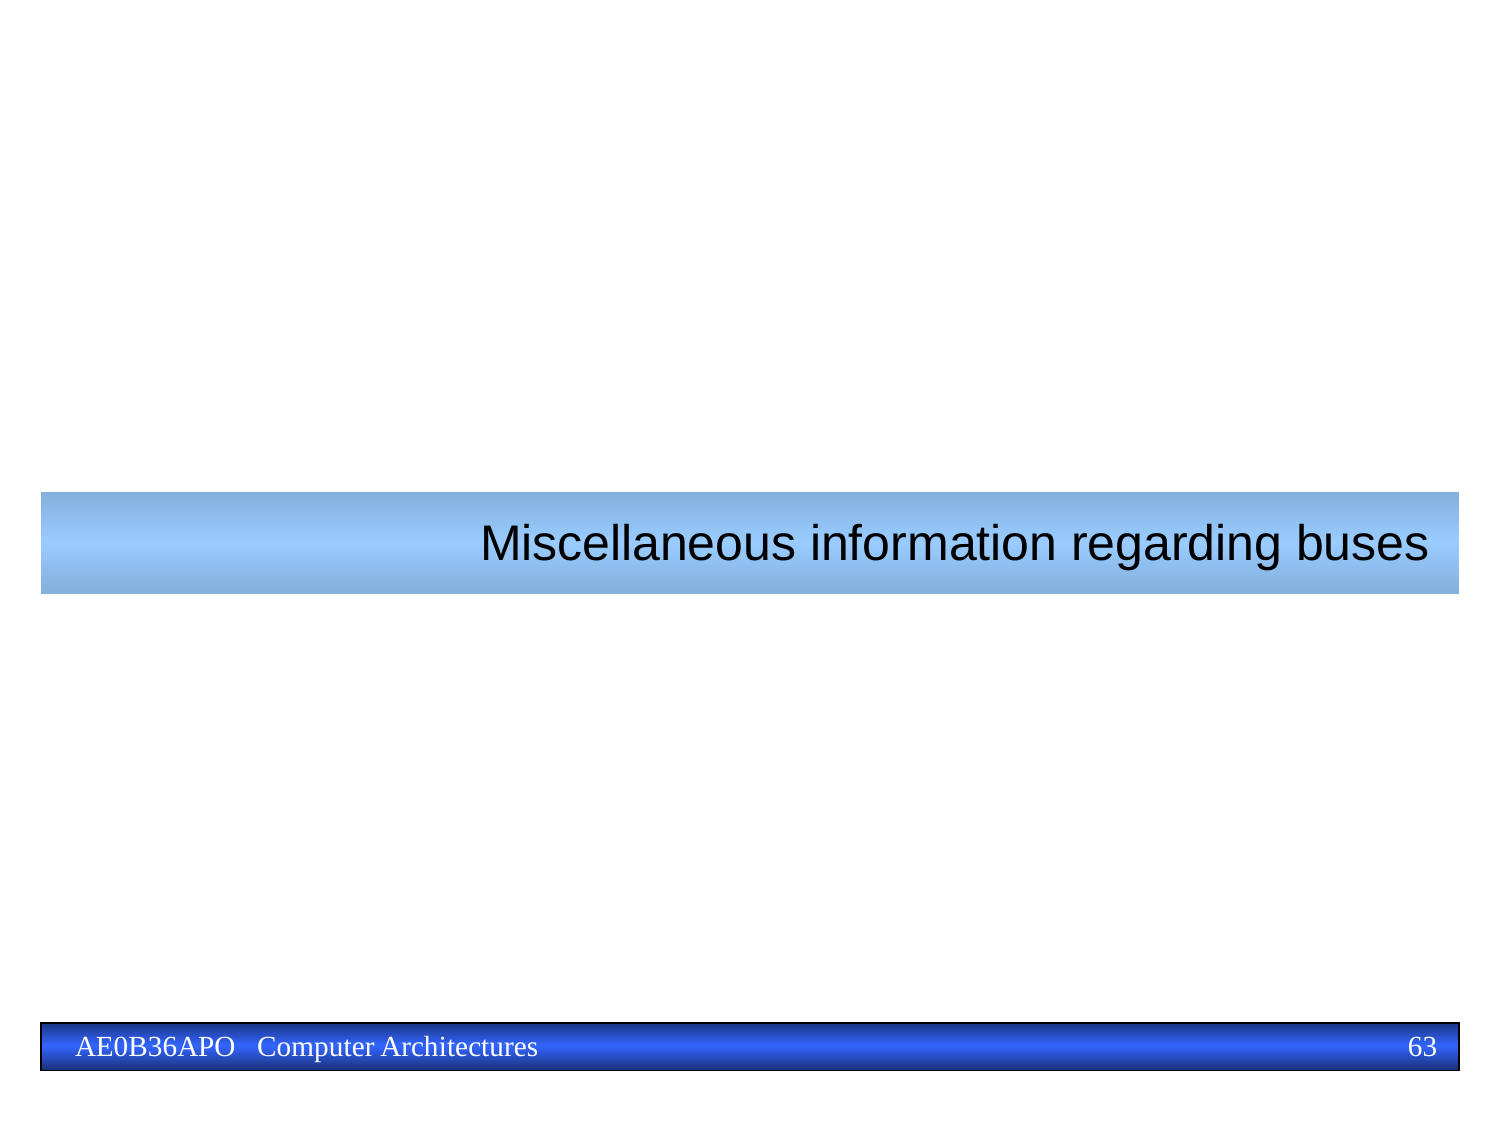

# Miscellaneous information regarding buses
AE0B36APO Computer Architectures
63